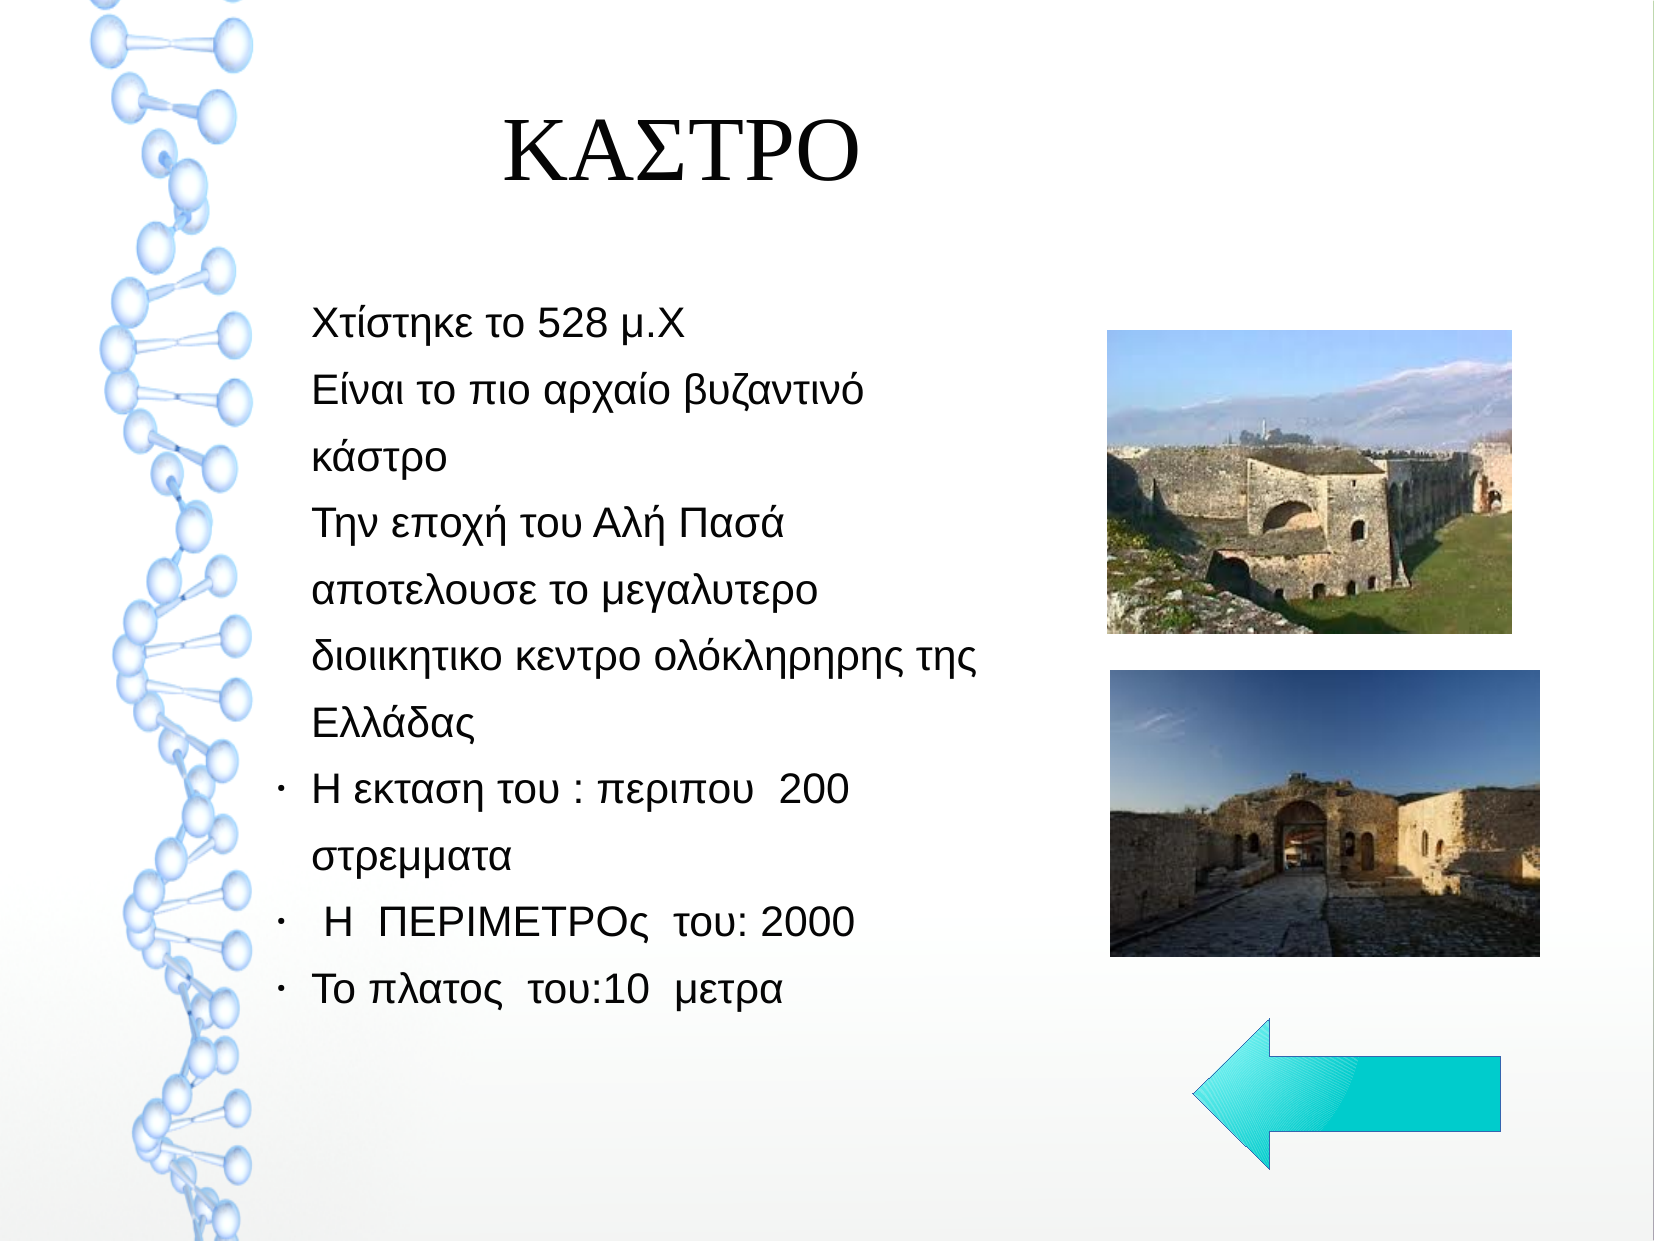

# ΚΑΣΤΡΟ
Χτίστηκε το 528 μ.Χ
Είναι το πιο αρχαίο βυζαντινό
κάστρο
Την εποχή του Αλή Πασά
αποτελουσε το μεγαλυτερο
διοιικητικο κεντρο ολόκληρηρης της
Ελλάδας
Η εκταση του : περιπου 200
στρεμματα
 Η ΠΕΡΙΜΕΤΡΟς του: 2000
Το πλατος του:10 μετρα